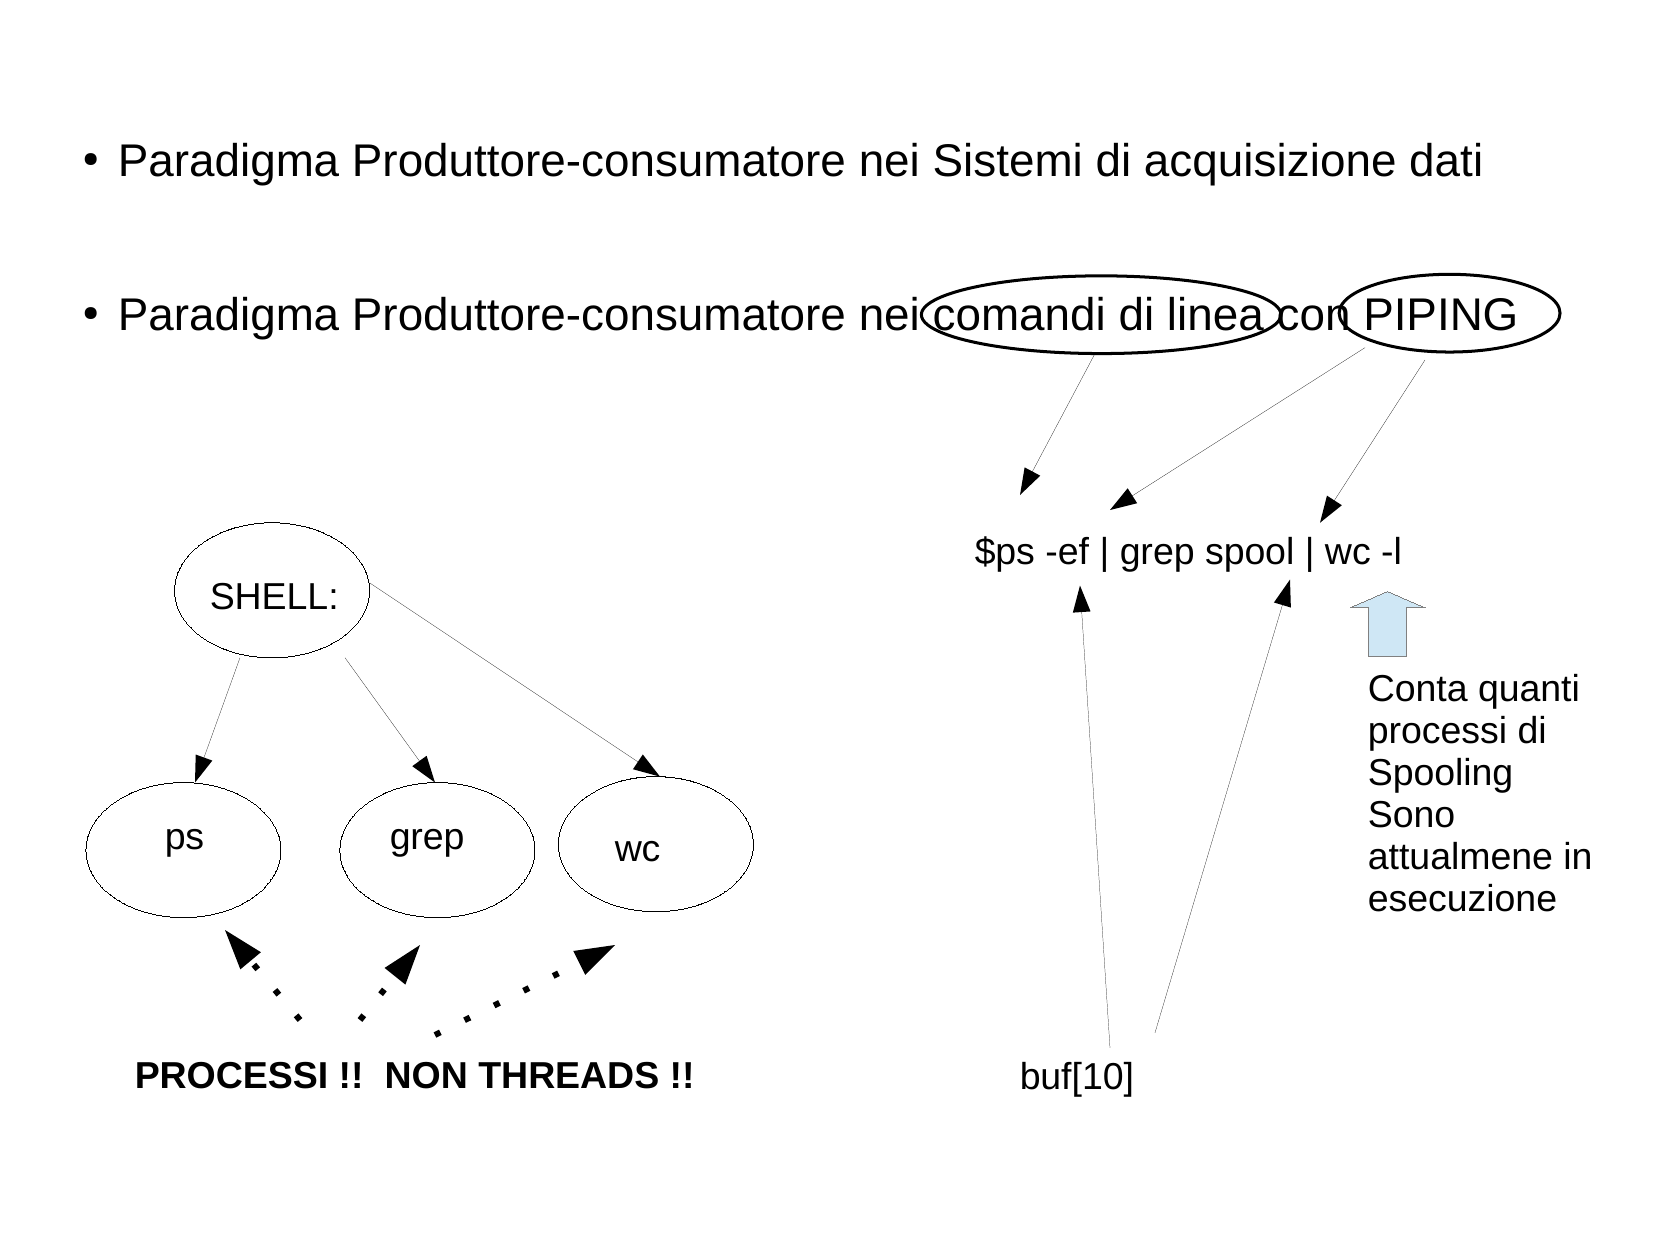

Paradigma Produttore-consumatore nei Sistemi di acquisizione dati
Paradigma Produttore-consumatore nei comandi di linea con PIPING
$ps -ef | grep spool | wc -l
SHELL:
Conta quanti
processi di
Spooling
Sono attualmene in
esecuzione
ps
grep
wc
PROCESSI !! NON THREADS !!
buf[10]